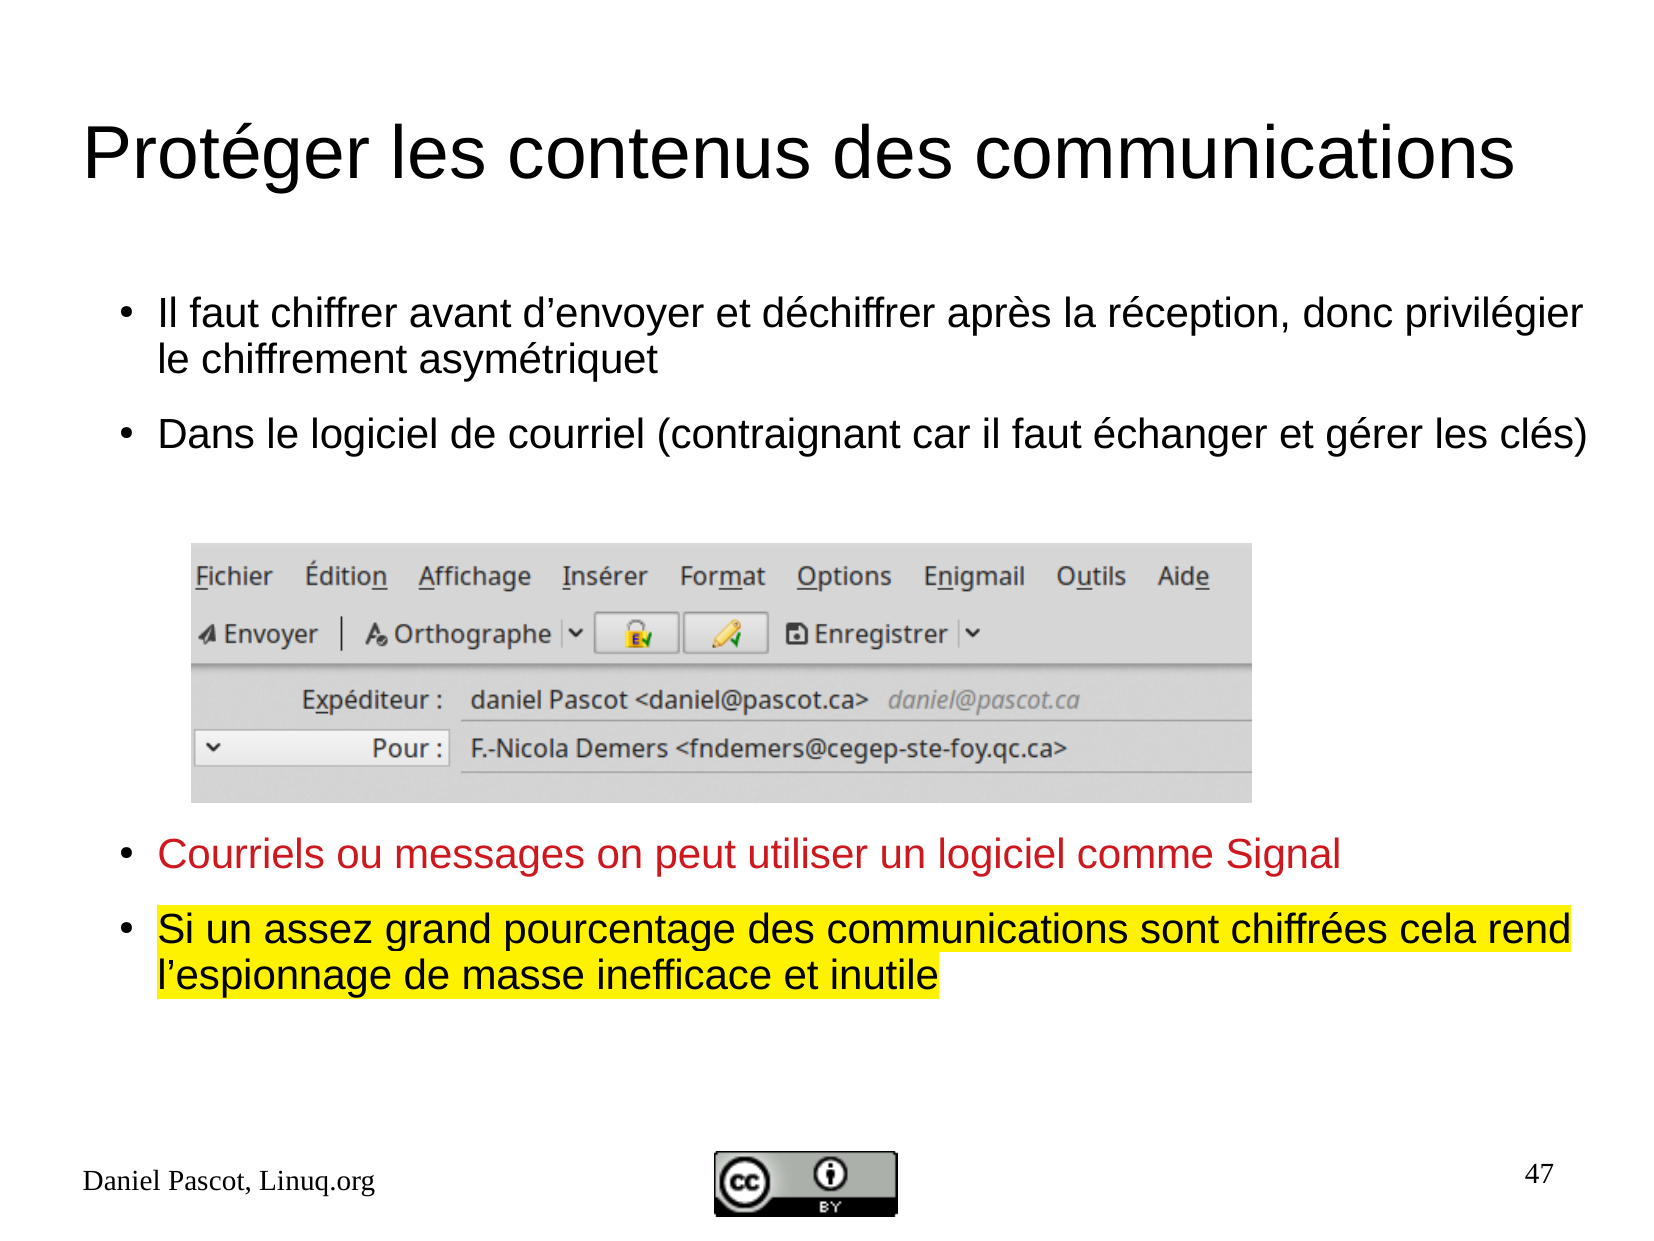

# Protéger les contenus des communications
Il faut chiffrer avant d’envoyer et déchiffrer après la réception, donc privilégier le chiffrement asymétriquet
Dans le logiciel de courriel (contraignant car il faut échanger et gérer les clés)
Courriels ou messages on peut utiliser un logiciel comme Signal
Si un assez grand pourcentage des communications sont chiffrées cela rend l’espionnage de masse inefficace et inutile
47
15-08- 2018